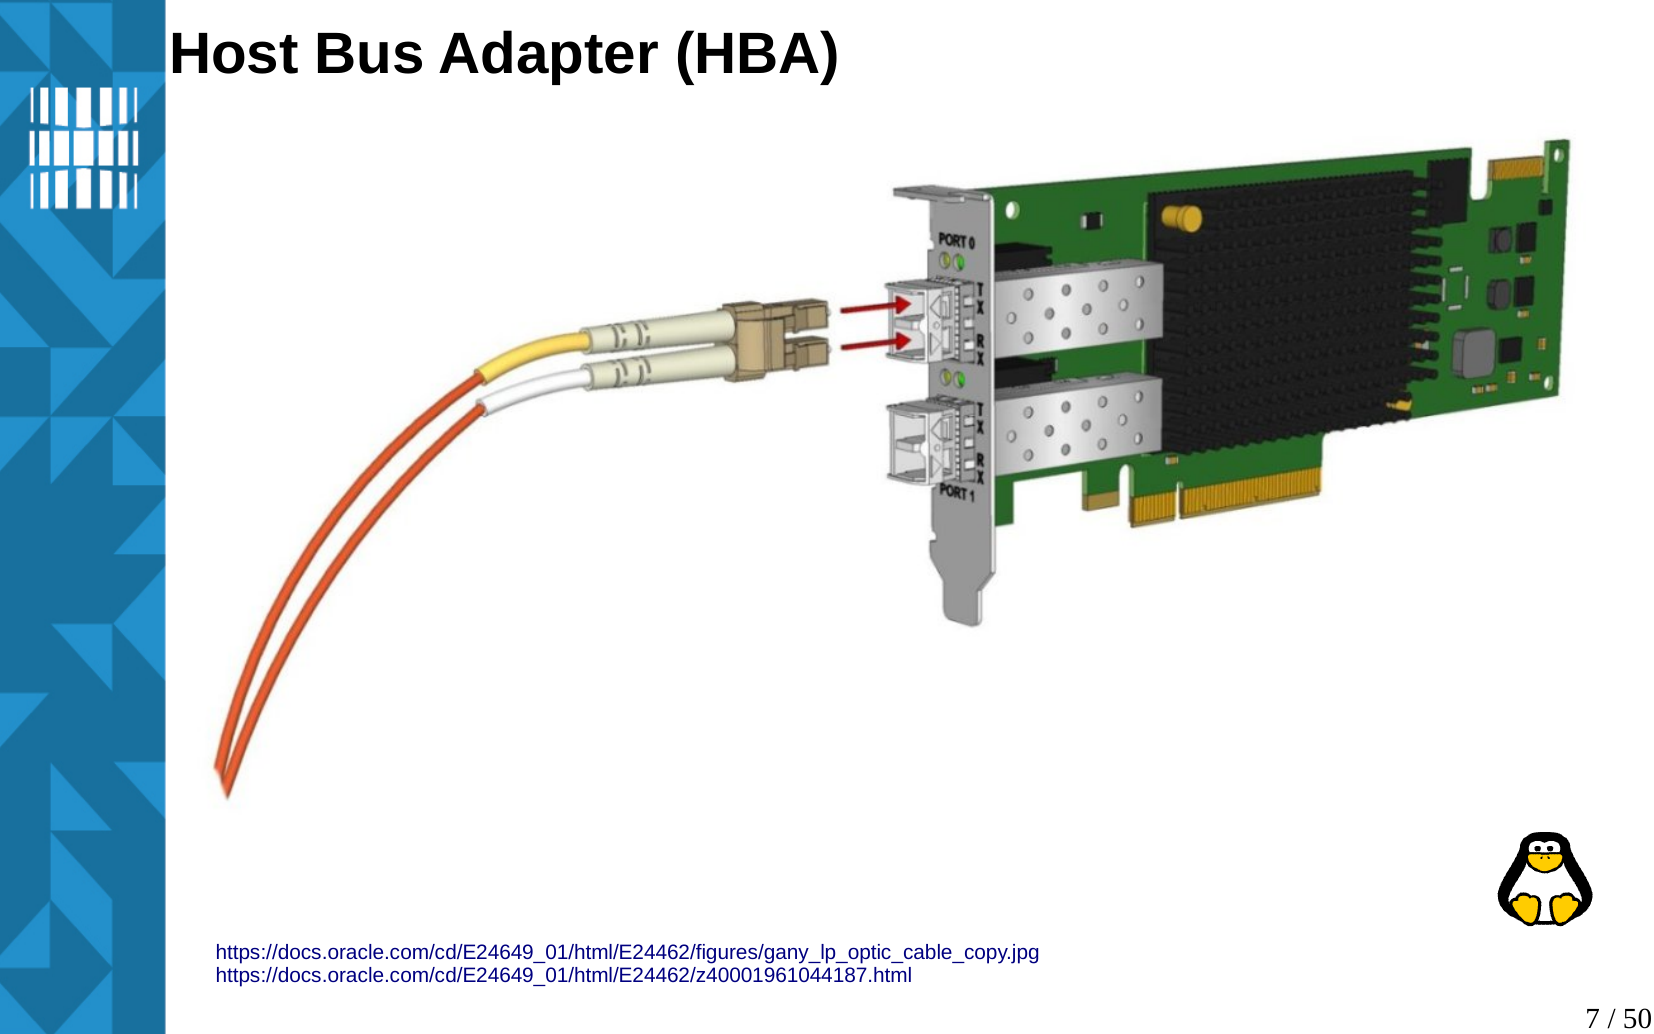

# Host Bus Adapter (HBA)
https://docs.oracle.com/cd/E24649_01/html/E24462/figures/gany_lp_optic_cable_copy.jpg
https://docs.oracle.com/cd/E24649_01/html/E24462/z40001961044187.html